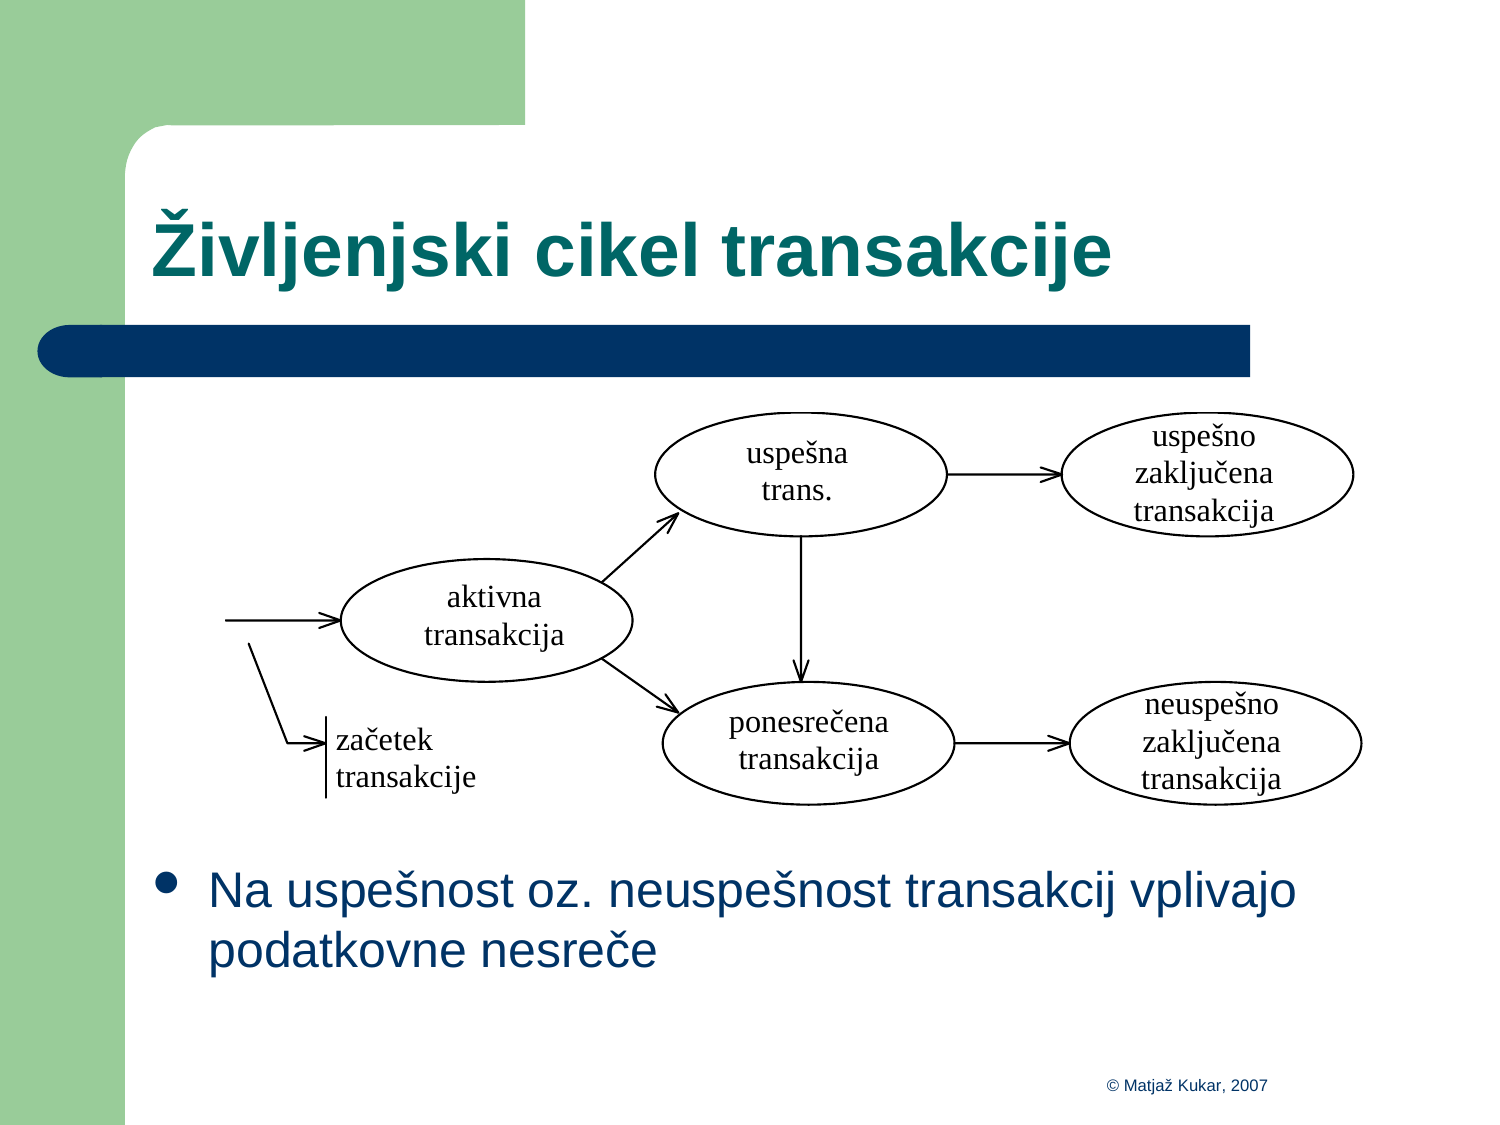

# Življenjski cikel transakcije
Na uspešnost oz. neuspešnost transakcij vplivajo podatkovne nesreče
© Matjaž Kukar, 2007